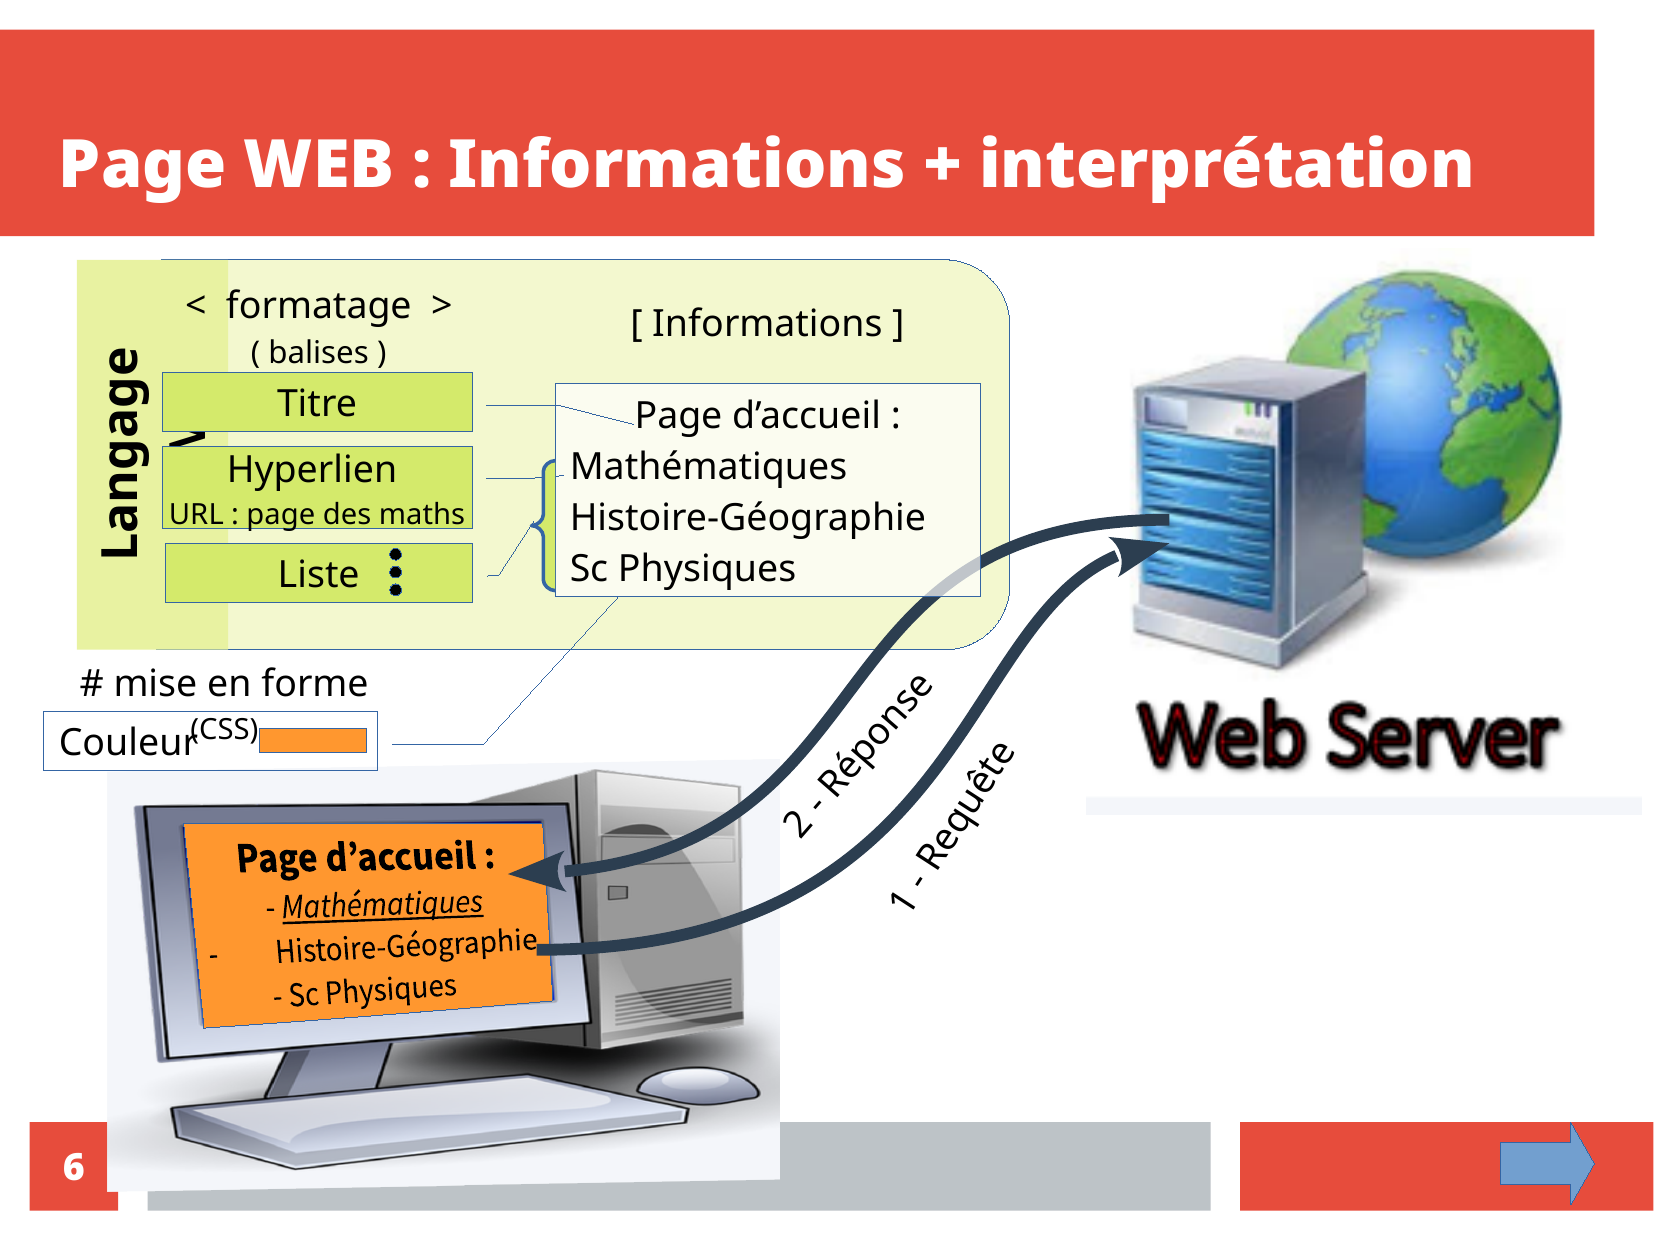

# Page WEB : Informations + interprétation
Langage HTML
< formatage >
( balises )
[ Informations ]
Titre
Page d’accueil :
Mathématiques
Histoire-Géographie
Sc Physiques
Hyperlien
URL : page des maths
Liste
# mise en forme (CSS)
Couleur
2 - Réponse
1 - Requête
6